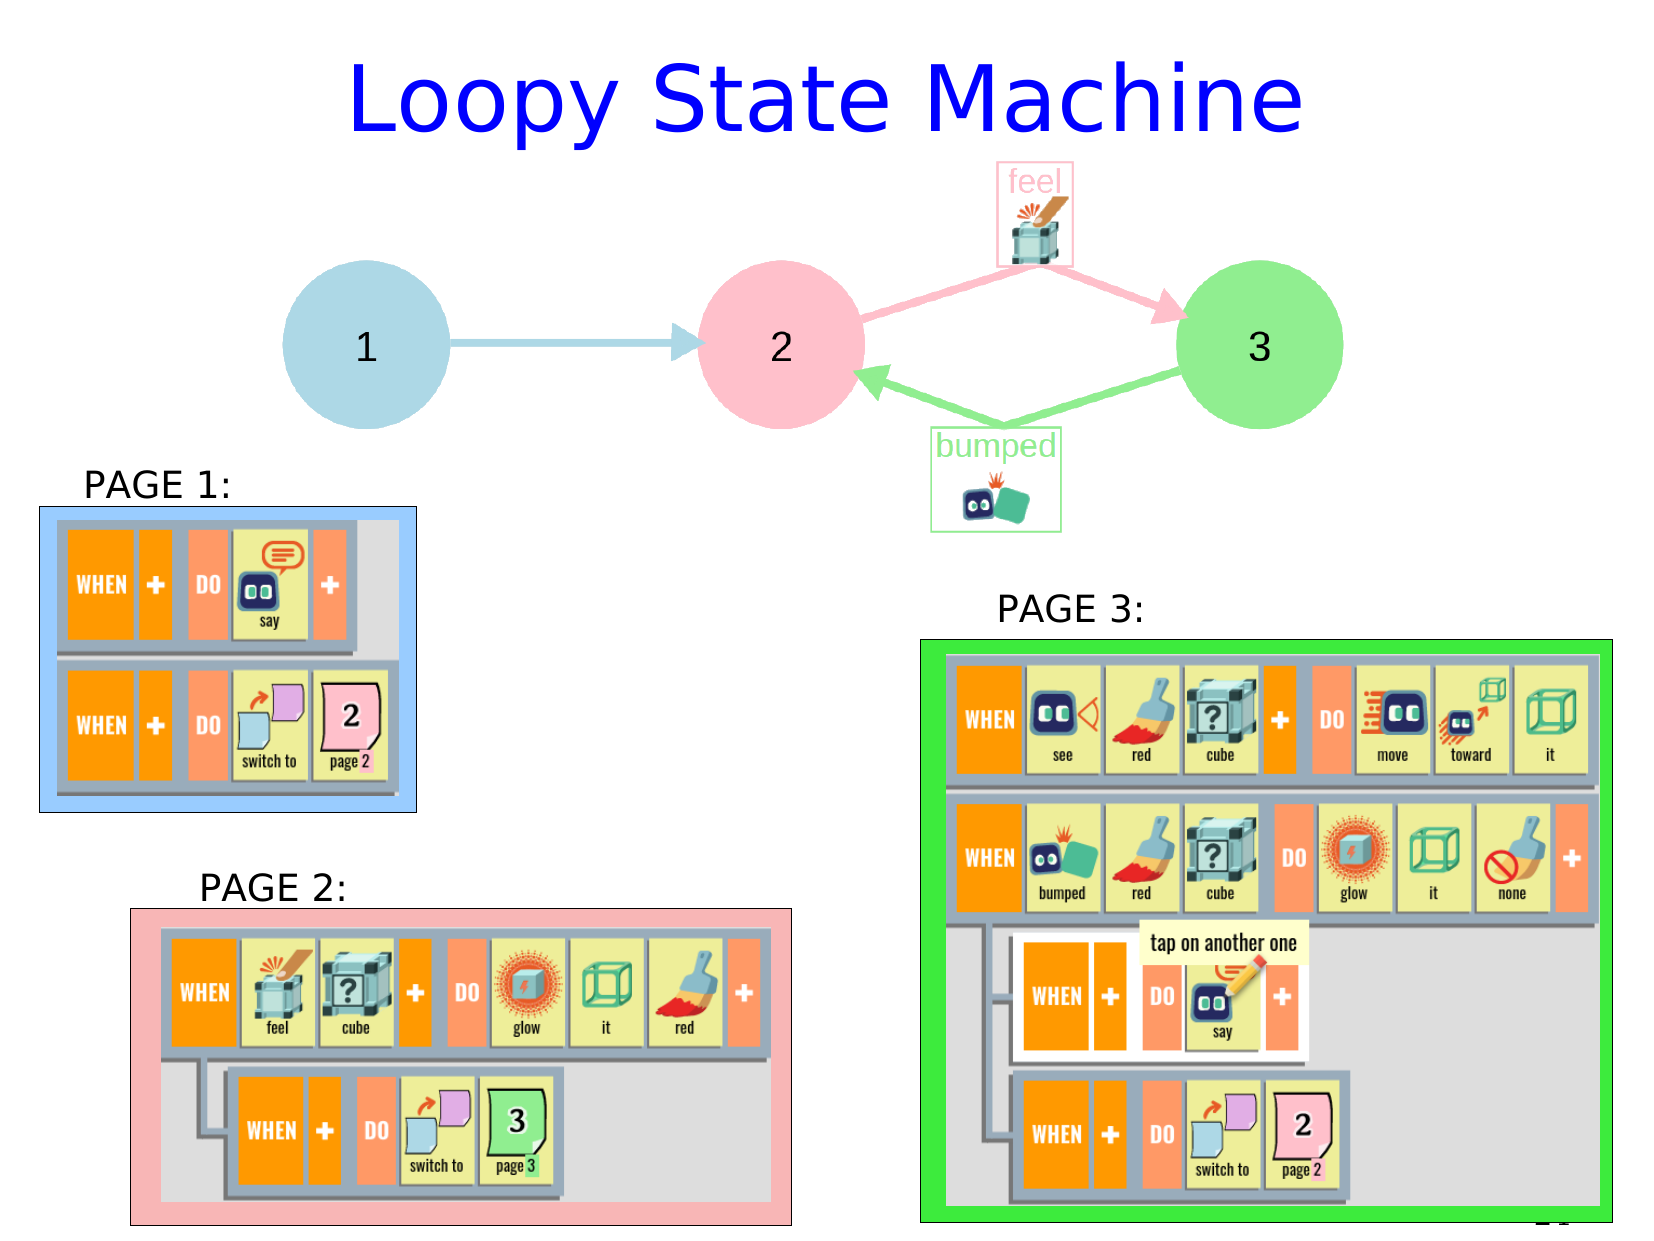

# Loopy State Machine
PAGE 1:
PAGE 3:
PAGE 2:
24